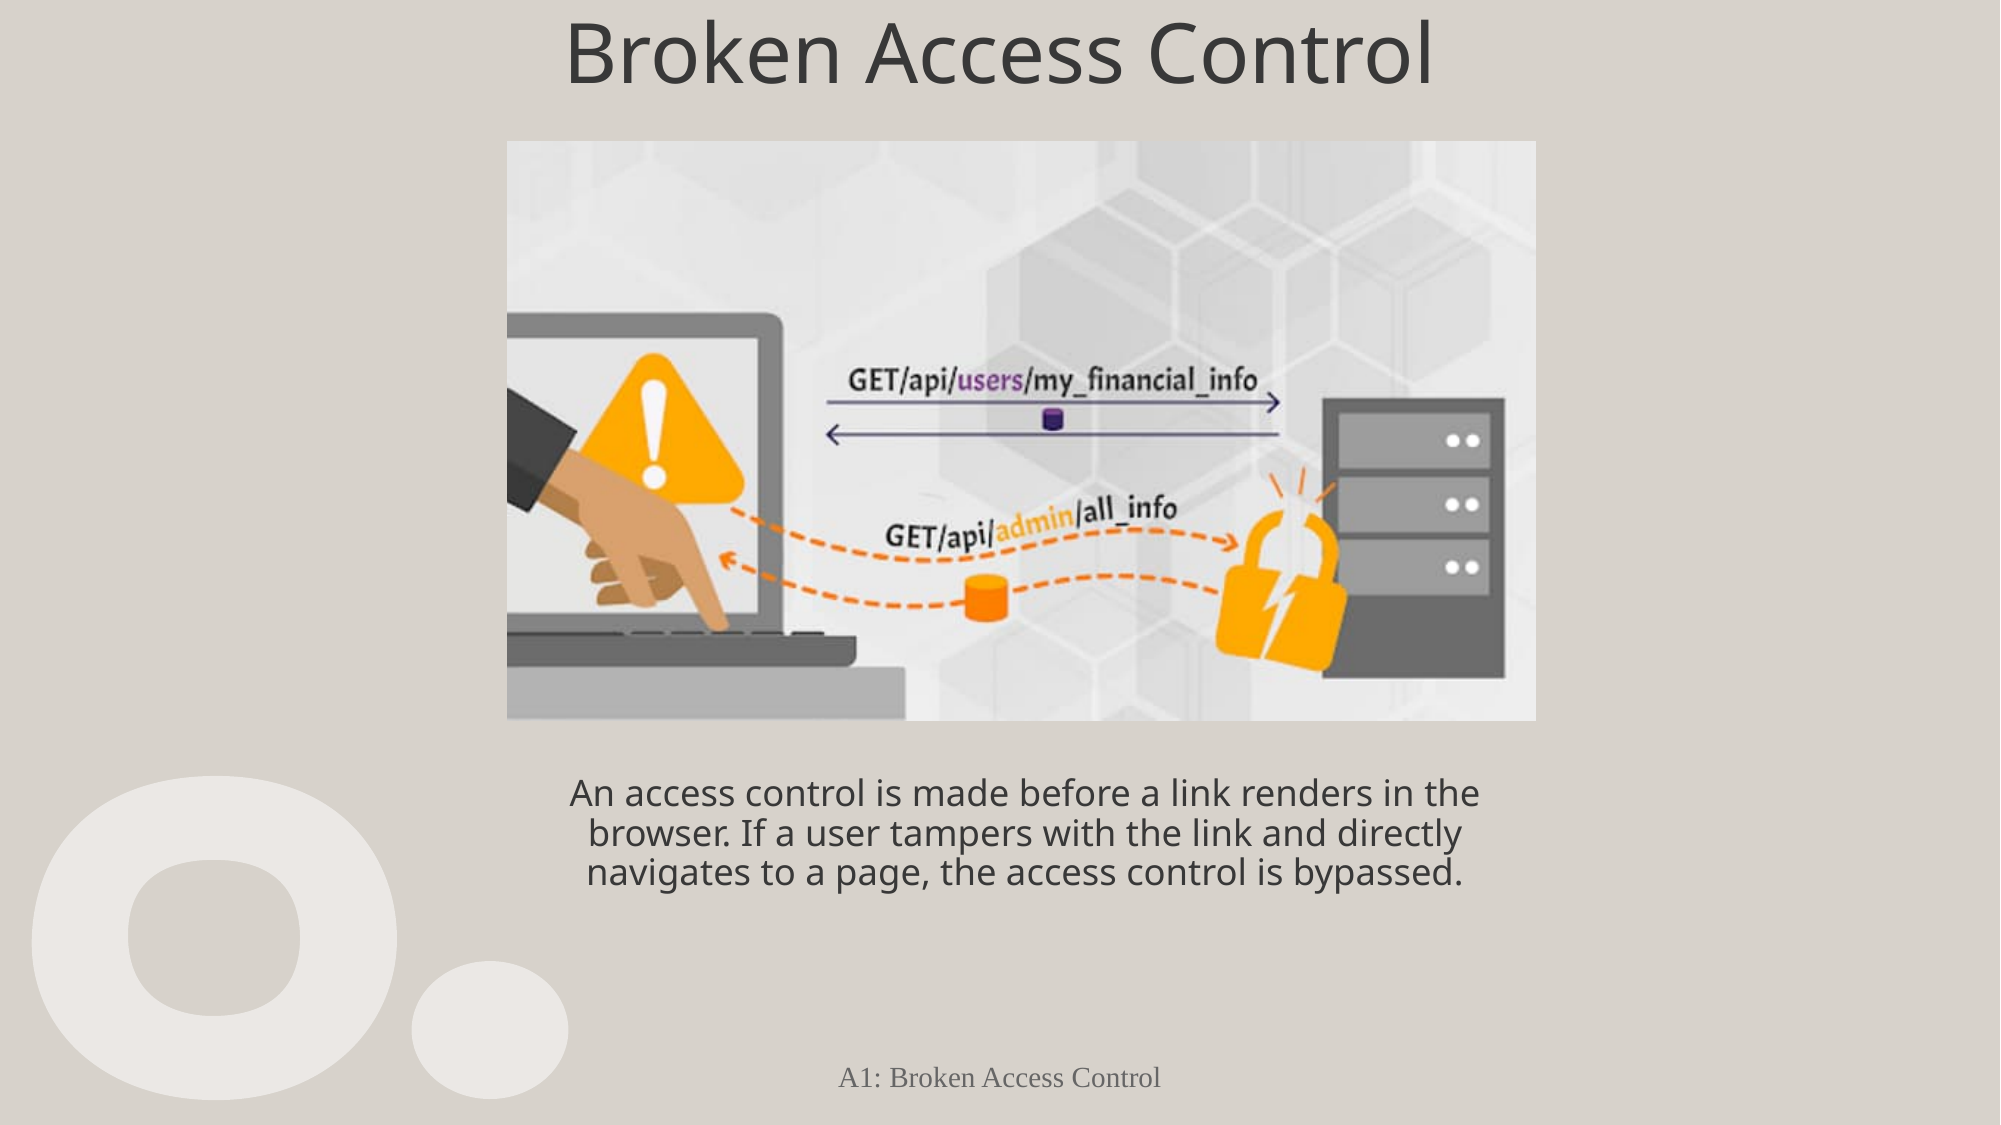

Broken Access Control
#
An access control is made before a link renders in the browser. If a user tampers with the link and directly navigates to a page, the access control is bypassed.
A1: Broken Access Control